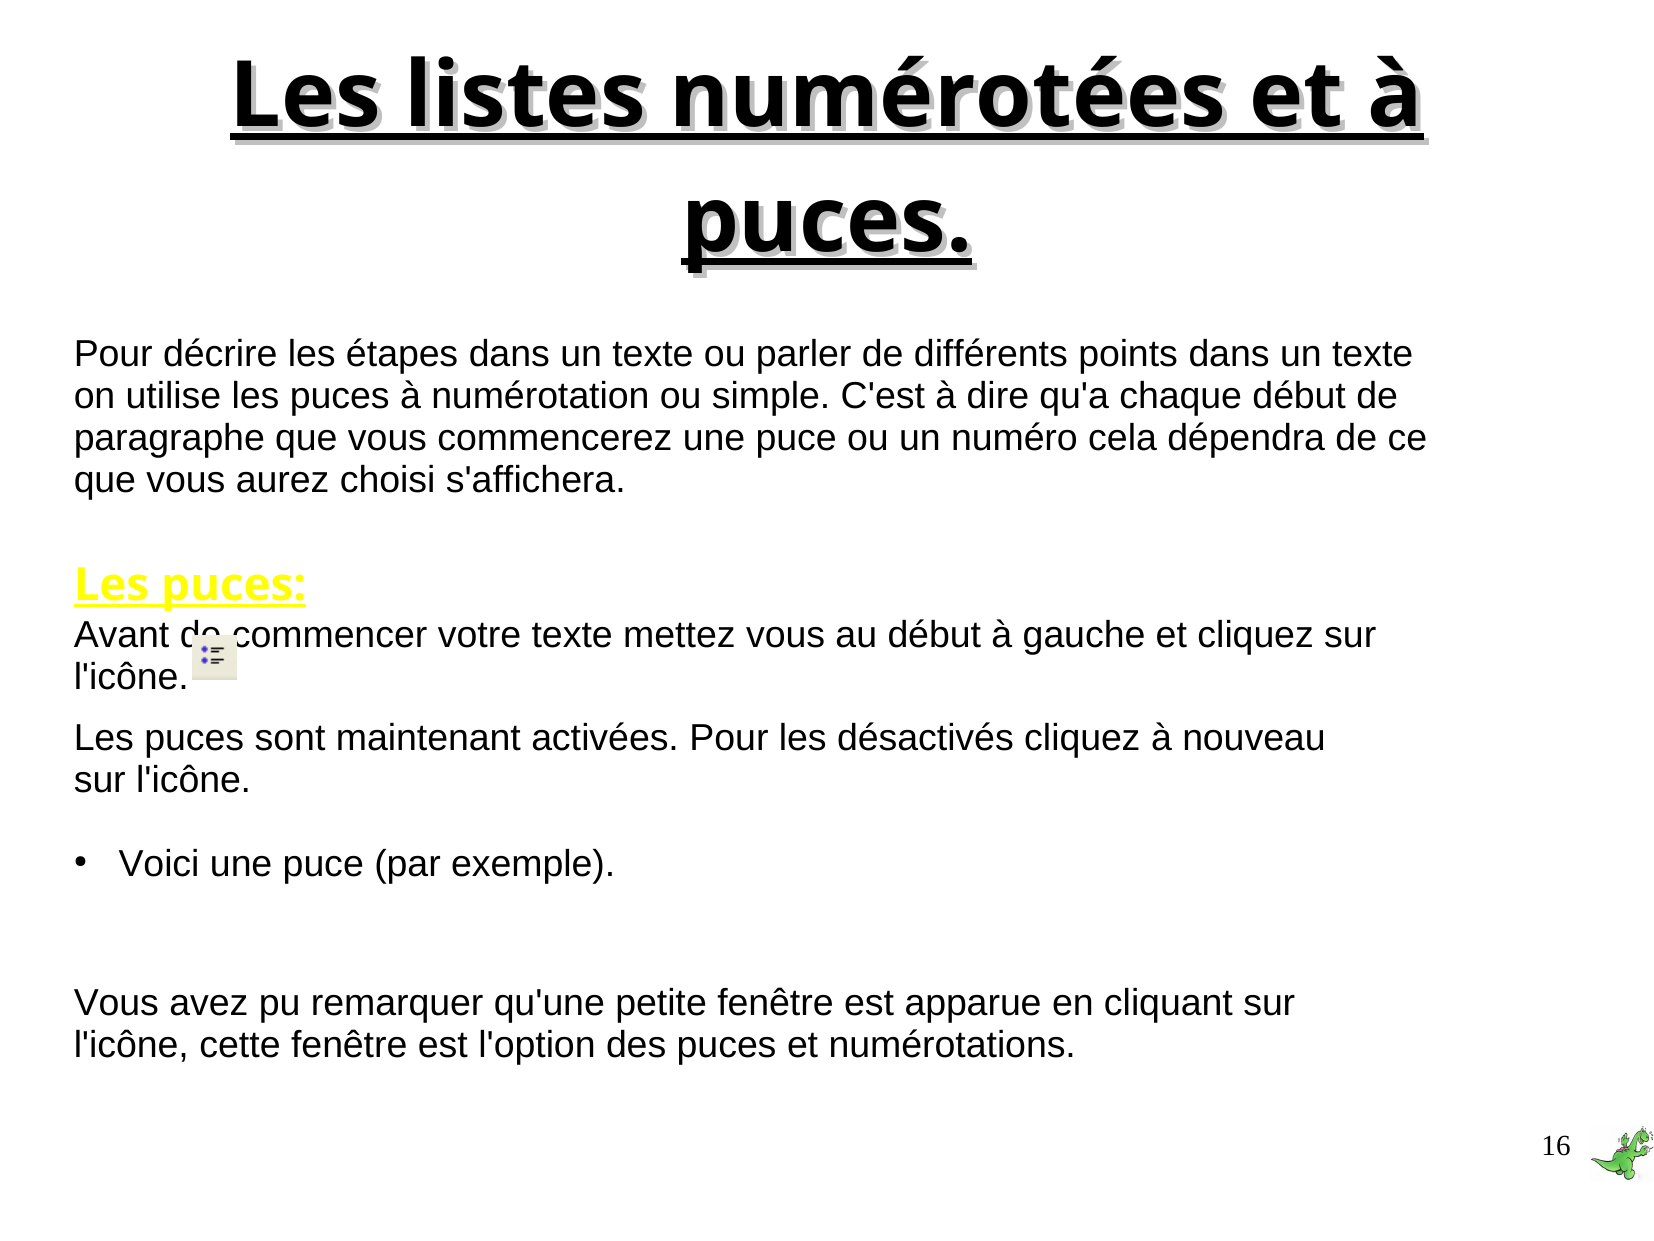

# Les listes numérotées et à puces.
Pour décrire les étapes dans un texte ou parler de différents points dans un texte on utilise les puces à numérotation ou simple. C'est à dire qu'a chaque début de paragraphe que vous commencerez une puce ou un numéro cela dépendra de ce que vous aurez choisi s'affichera.
Les puces:
Avant de commencer votre texte mettez vous au début à gauche et cliquez sur l'icône.
Les puces sont maintenant activées. Pour les désactivés cliquez à nouveau sur l'icône.
 Voici une puce (par exemple).
Vous avez pu remarquer qu'une petite fenêtre est apparue en cliquant sur l'icône, cette fenêtre est l'option des puces et numérotations.
16